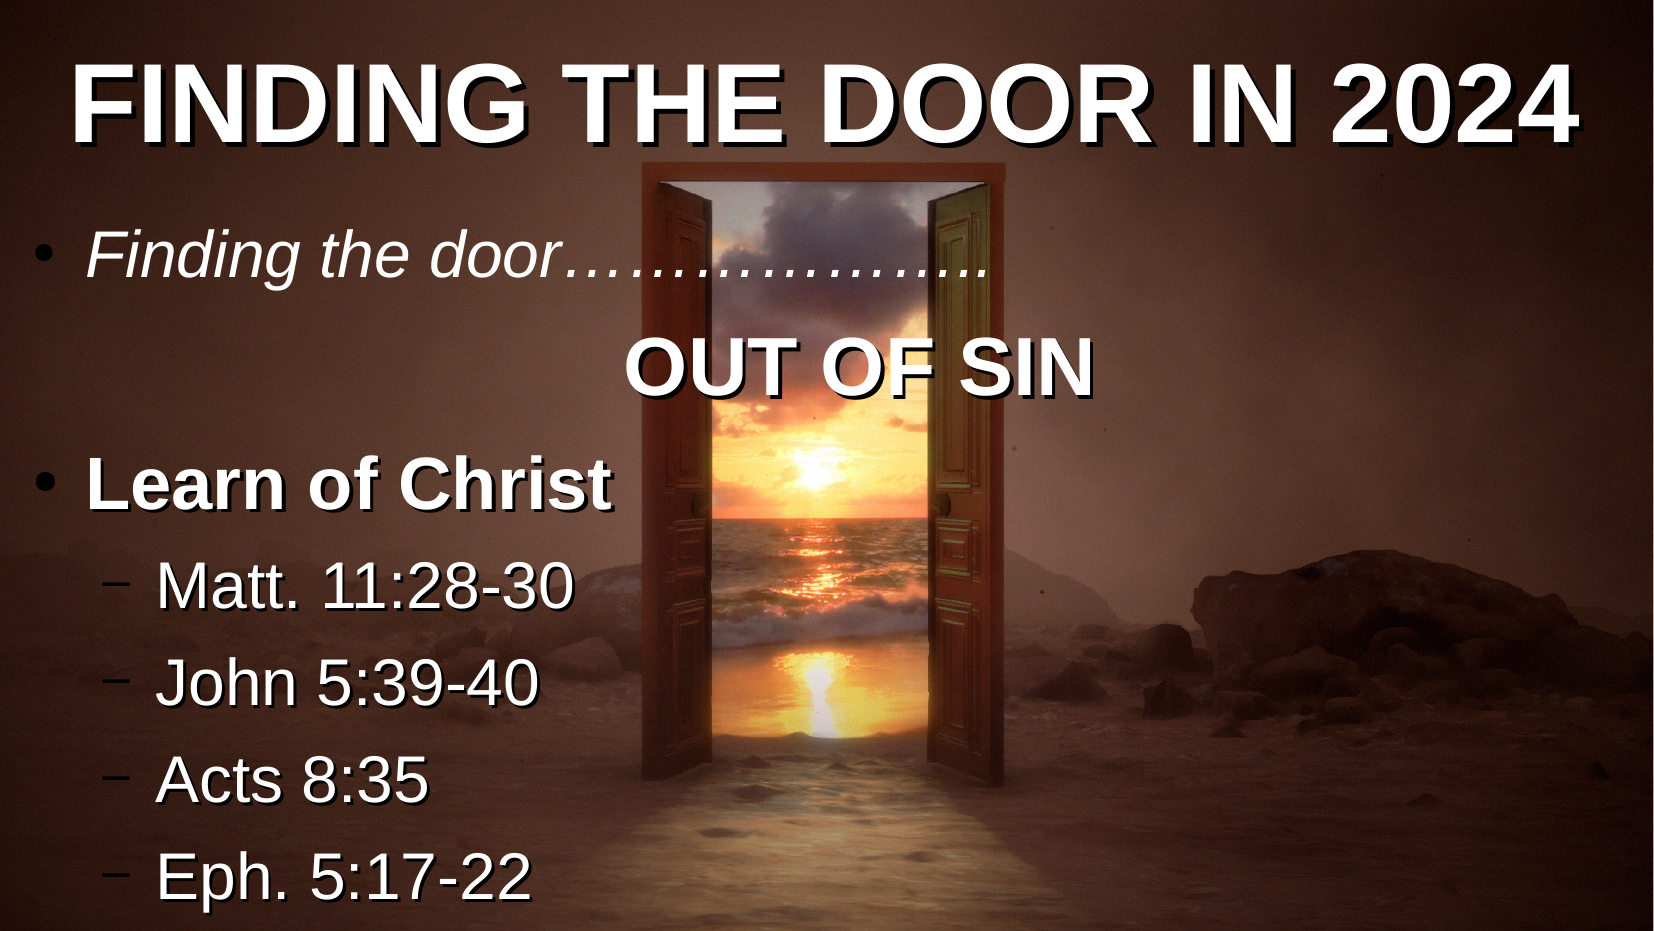

# FINDING THE DOOR IN 2024
Finding the door………………..
OUT OF SIN
Learn of Christ
Matt. 11:28-30
John 5:39-40
Acts 8:35
Eph. 5:17-22